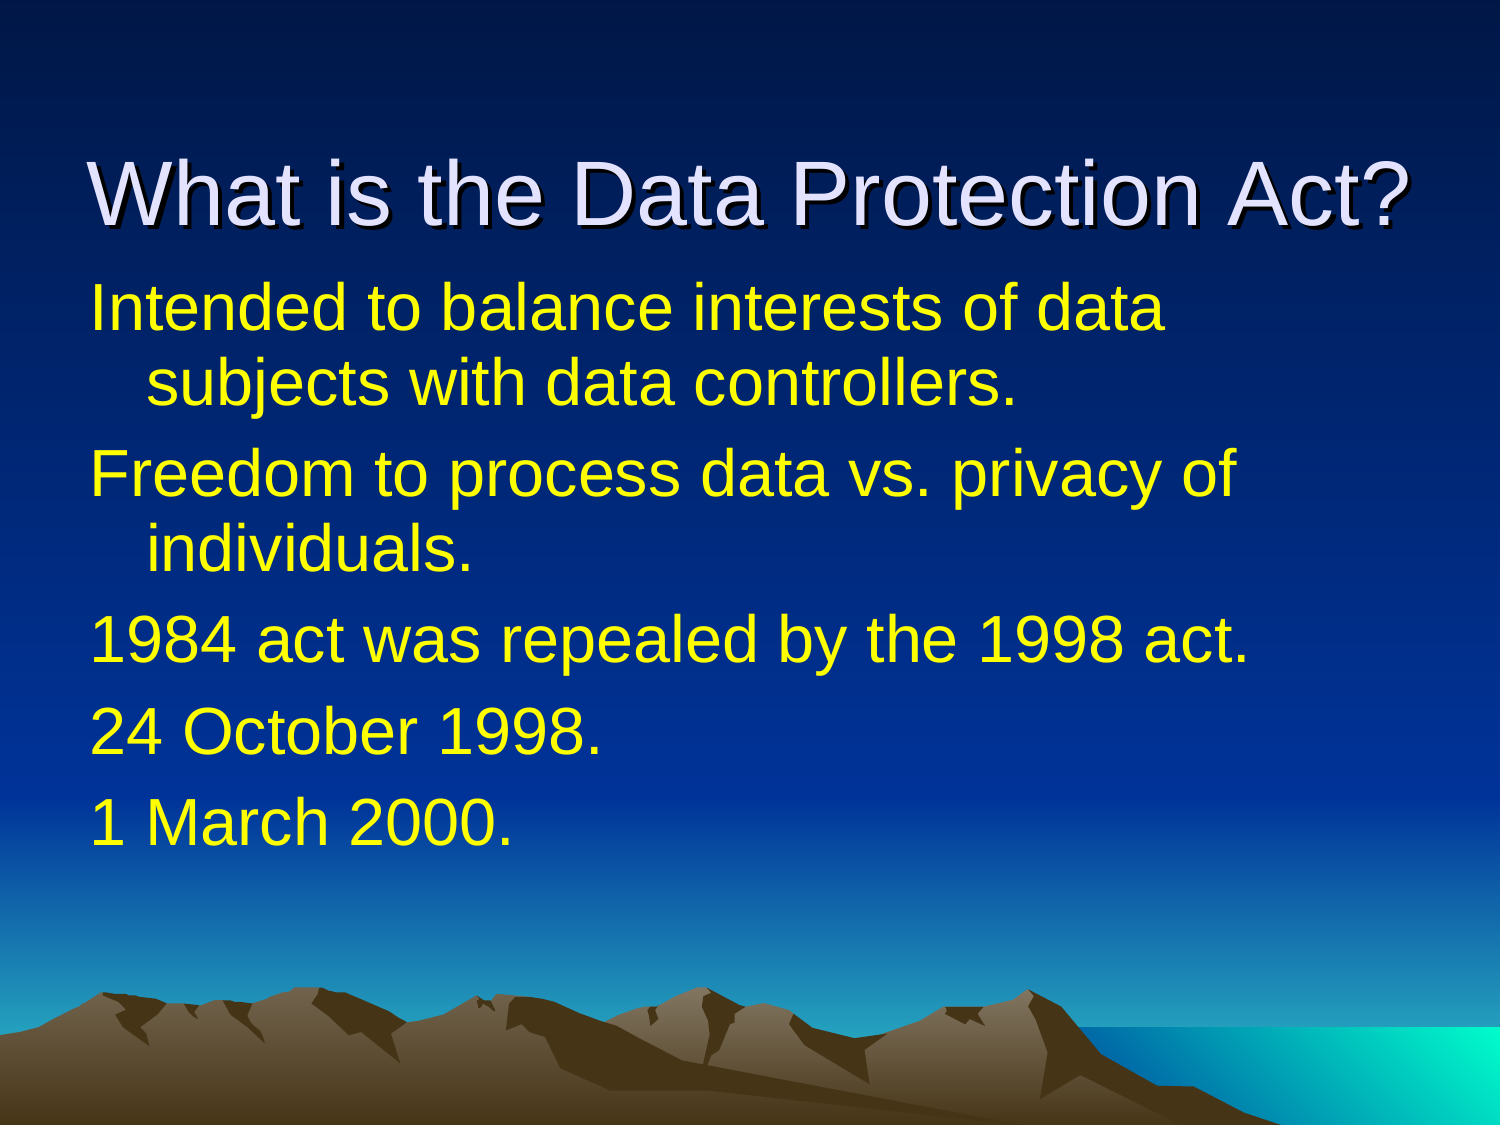

# What is the Data Protection Act?
Intended to balance interests of data subjects with data controllers.
Freedom to process data vs. privacy of individuals.
1984 act was repealed by the 1998 act.
24 October 1998.
1 March 2000.